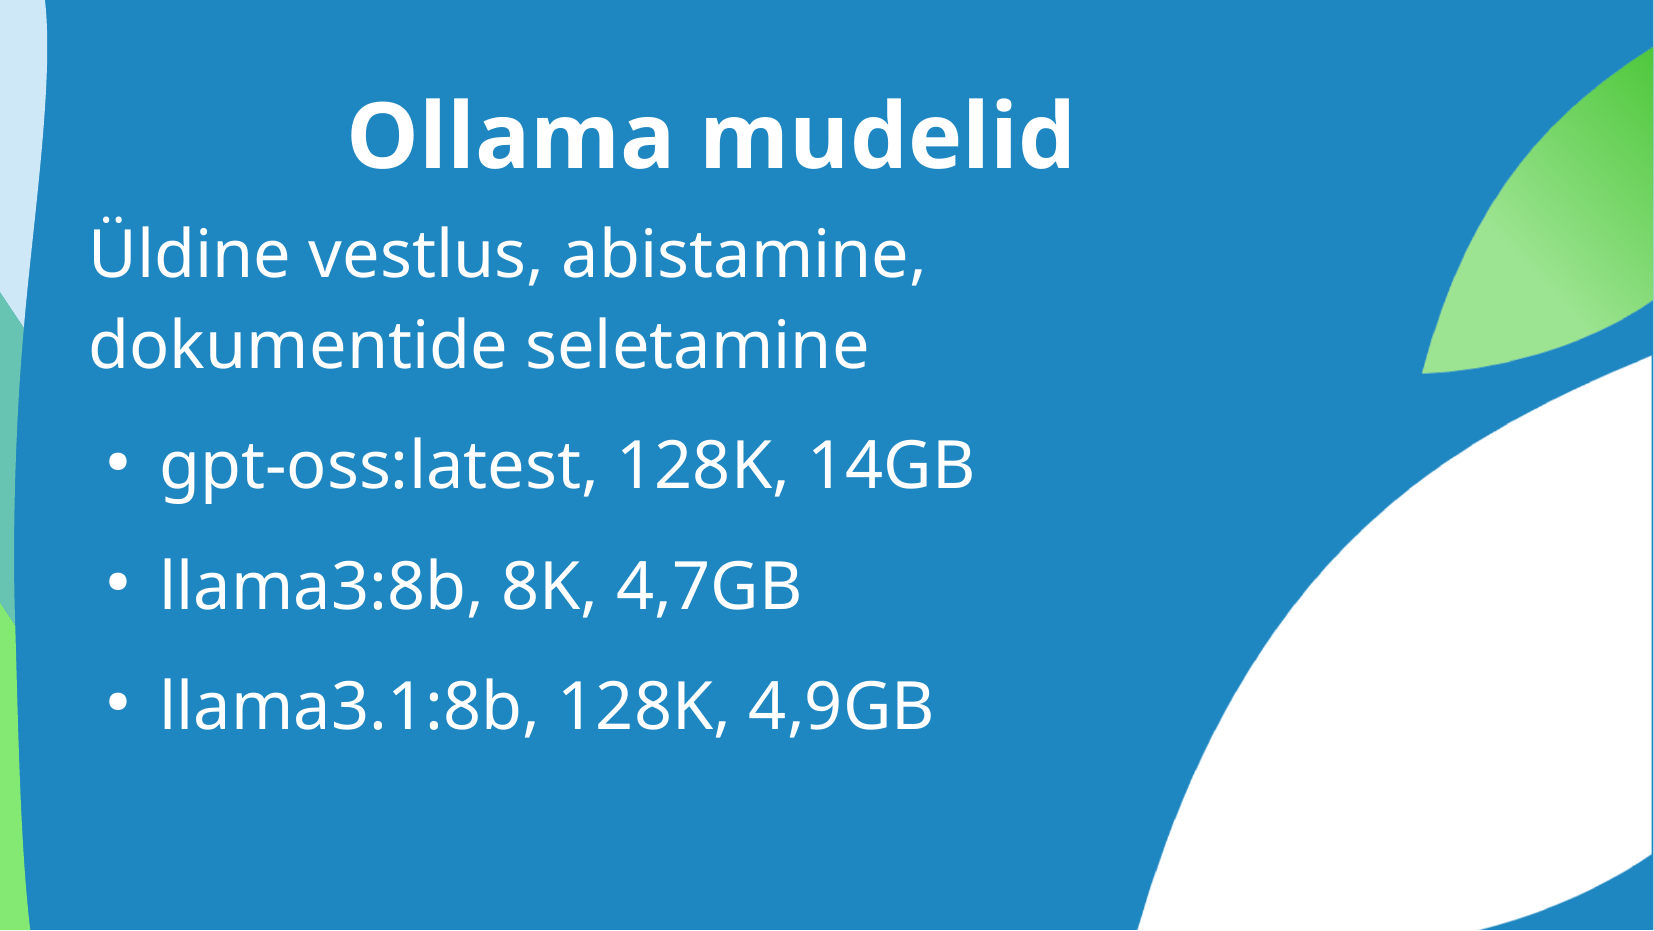

# Ollama mudelid
Üldine vestlus, abistamine, dokumentide seletamine
gpt-oss:latest, 128K, 14GB
llama3:8b, 8K, 4,7GB
llama3.1:8b, 128K, 4,9GB